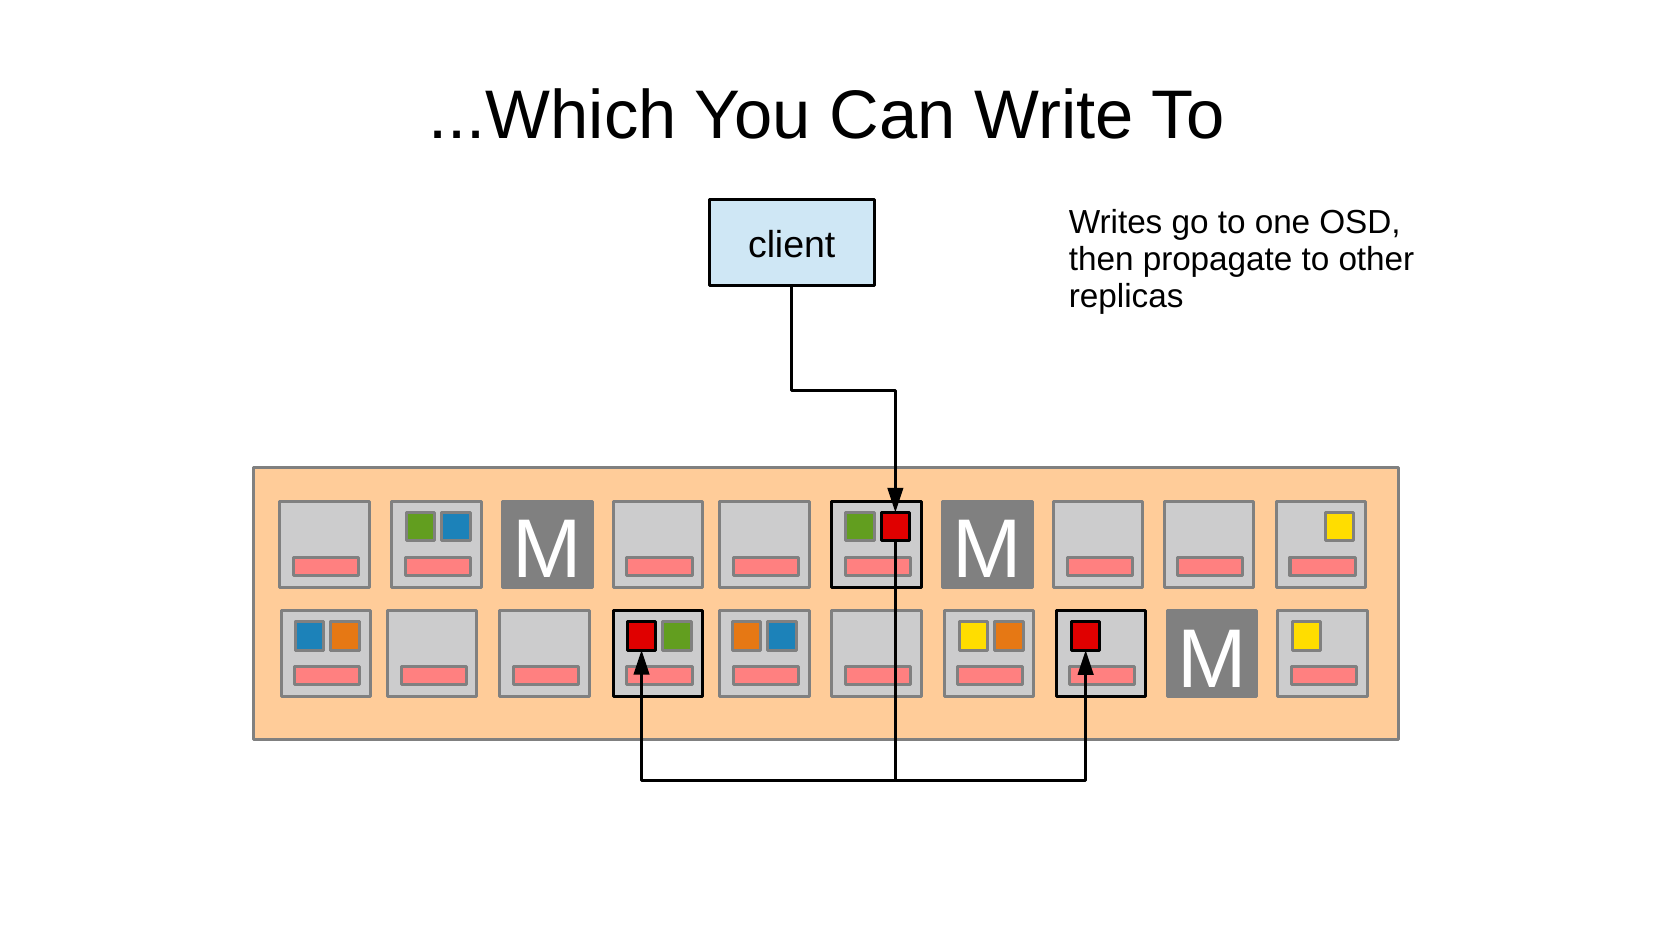

# ...Which You Can Write To
Writes go to one OSD, then propagate to other replicas
client
M
M
M